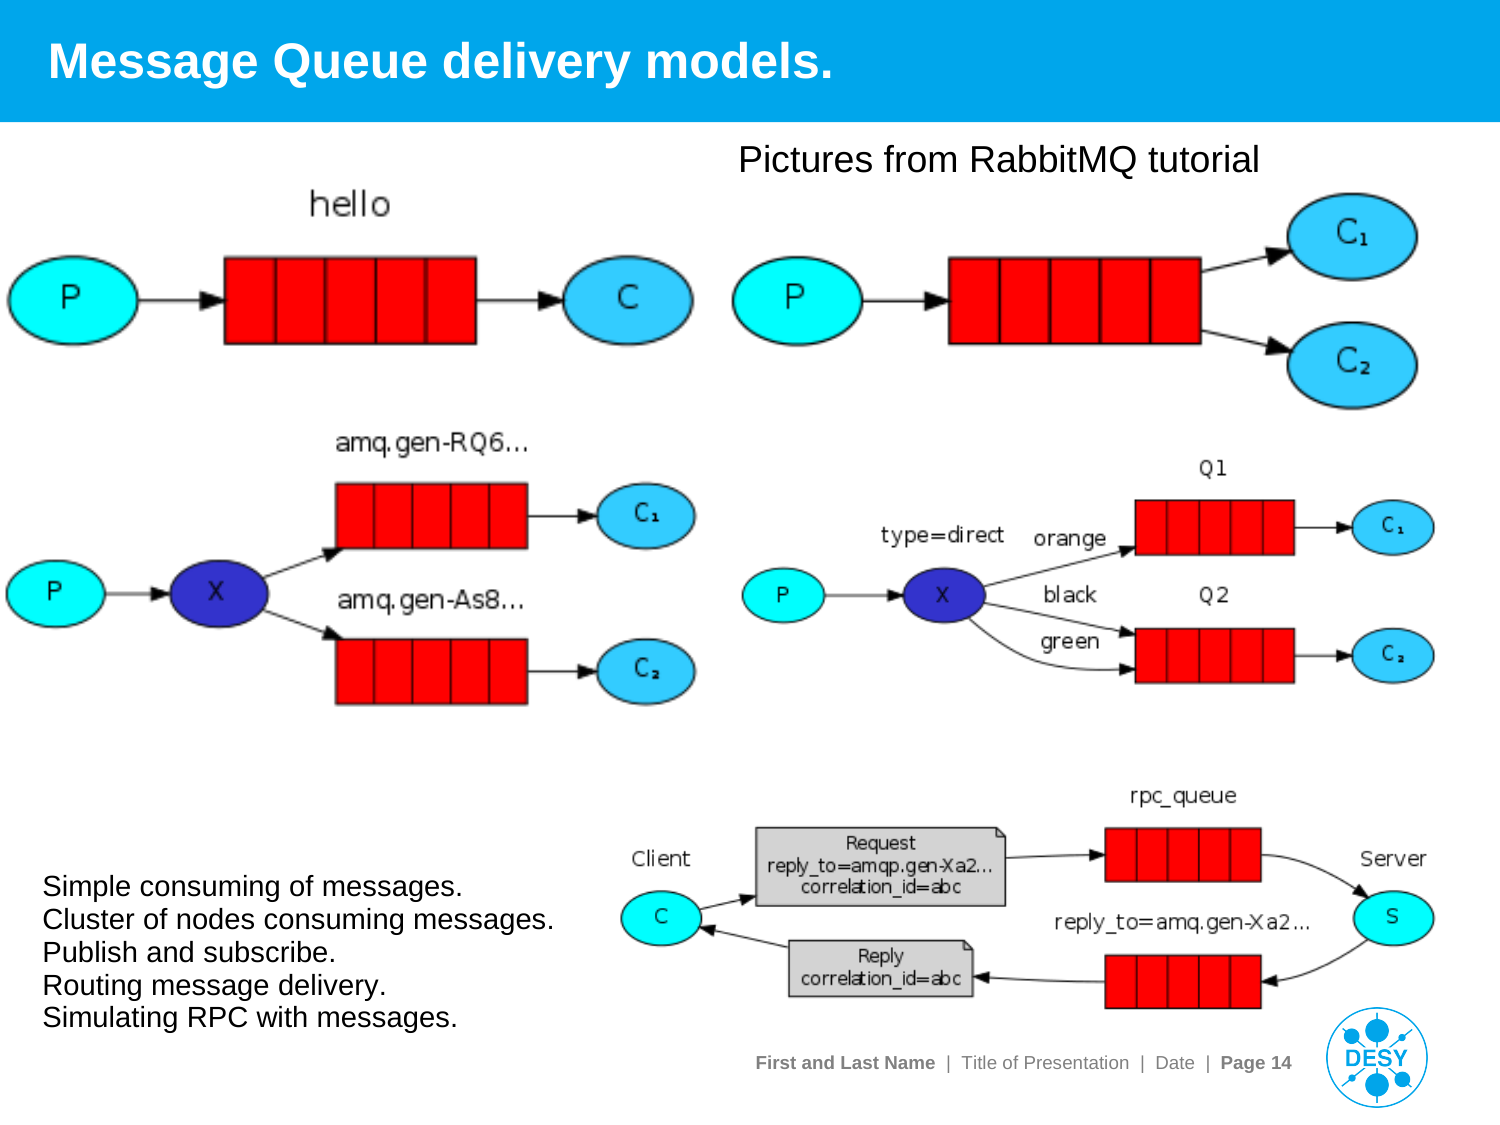

# Message Queue delivery models.
Pictures from RabbitMQ tutorial
Simple consuming of messages.
Cluster of nodes consuming messages.
Publish and subscribe.
Routing message delivery.
Simulating RPC with messages.